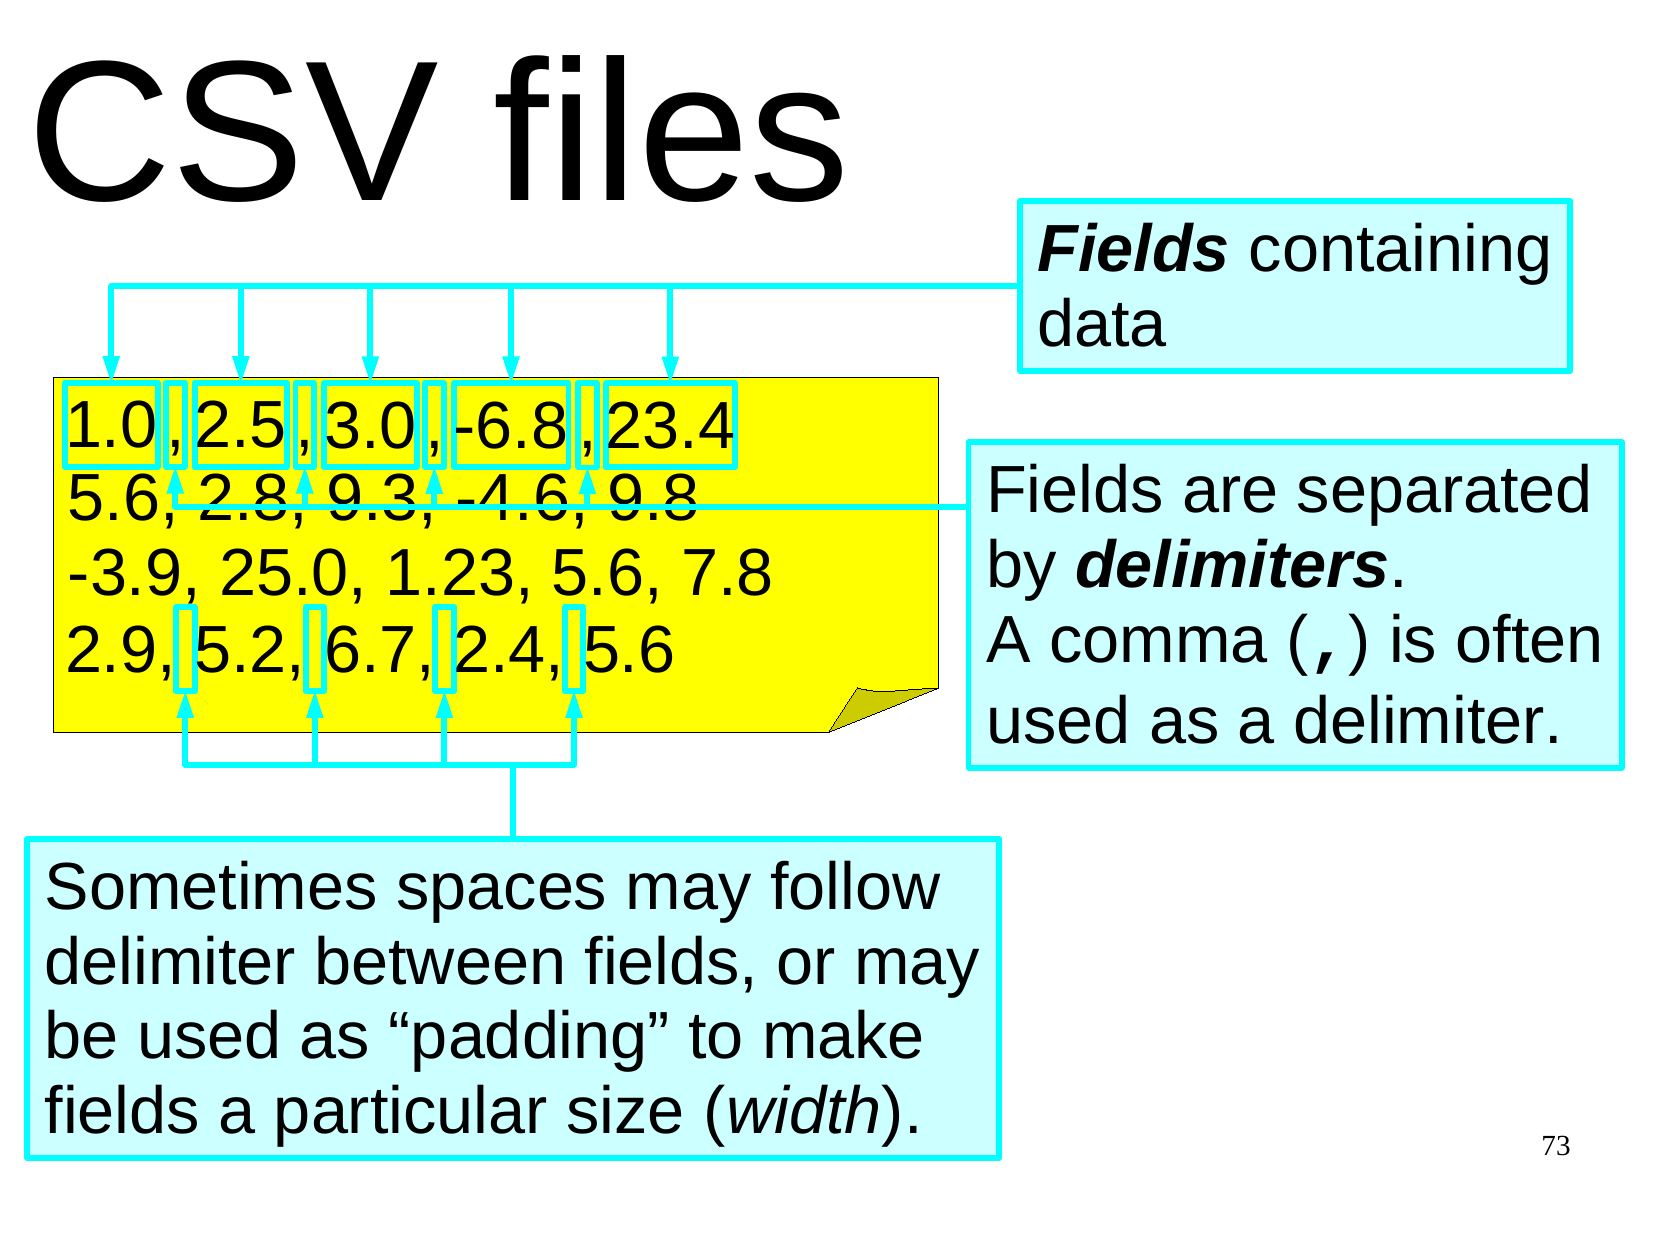

CSV files
Fields containing
data
5.6, 2.8, 9.3, -4.6, 9.8
-3.9, 25.0, 1.23, 5.6, 7.8
1.0
,
2.5
,
3.0
,
-6.8
23.4
,
Fields are separated
by delimiters.
A comma (,) is often
used as a delimiter.
2.9,
5.2,
6.7,
2.4,
5.6
Sometimes spaces may follow
delimiter between fields, or may
be used as “padding” to make
fields a particular size (width).
73